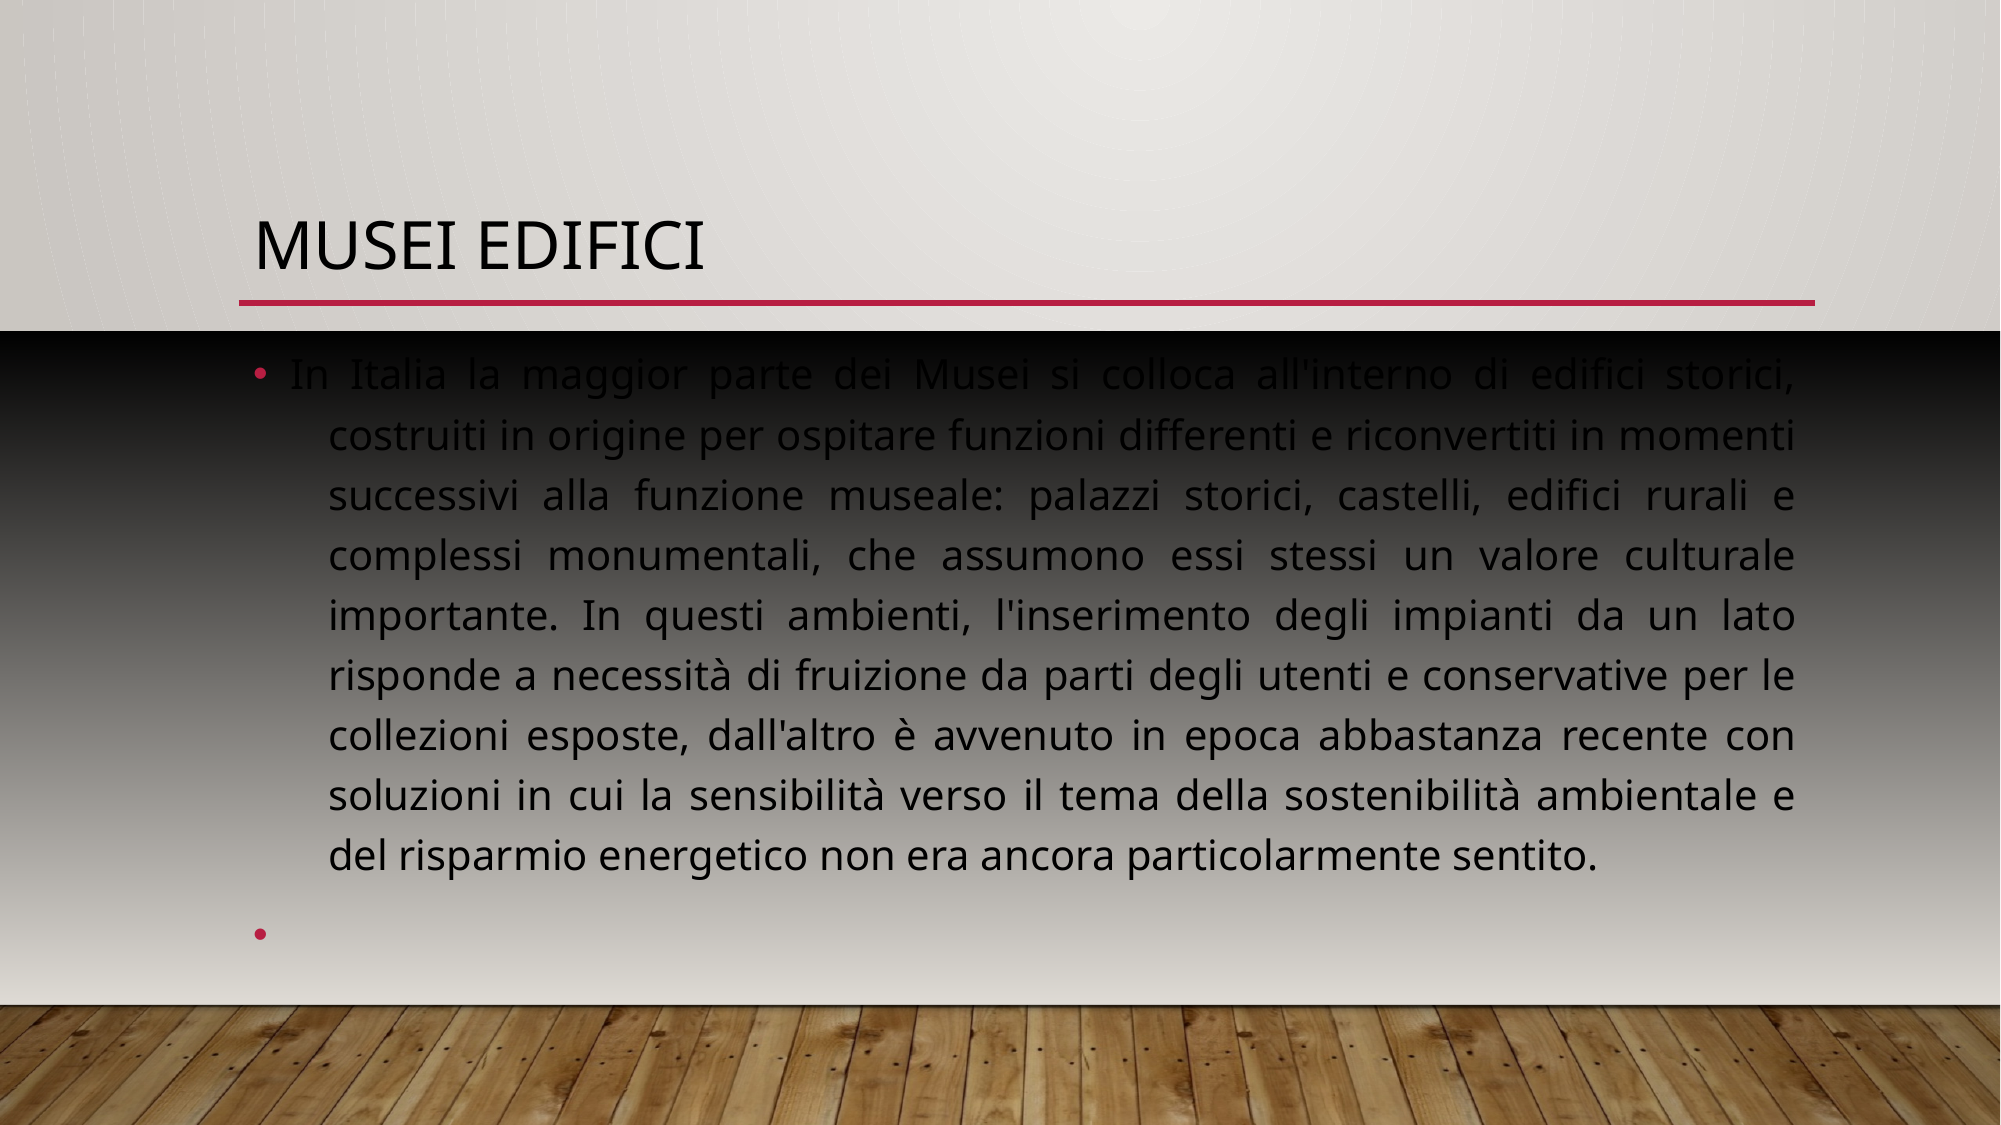

# Musei edifici
In Italia la maggior parte dei Musei si colloca all'interno di edifici storici, costruiti in origine per ospitare funzioni differenti e riconvertiti in momenti successivi alla funzione museale: palazzi storici, castelli, edifici rurali e complessi monumentali, che assumono essi stessi un valore culturale importante. In questi ambienti, l'inserimento degli impianti da un lato risponde a necessità di fruizione da parti degli utenti e conservative per le collezioni esposte, dall'altro è avvenuto in epoca abbastanza recente con soluzioni in cui la sensibilità verso il tema della sostenibilità ambientale e del risparmio energetico non era ancora particolarmente sentito.